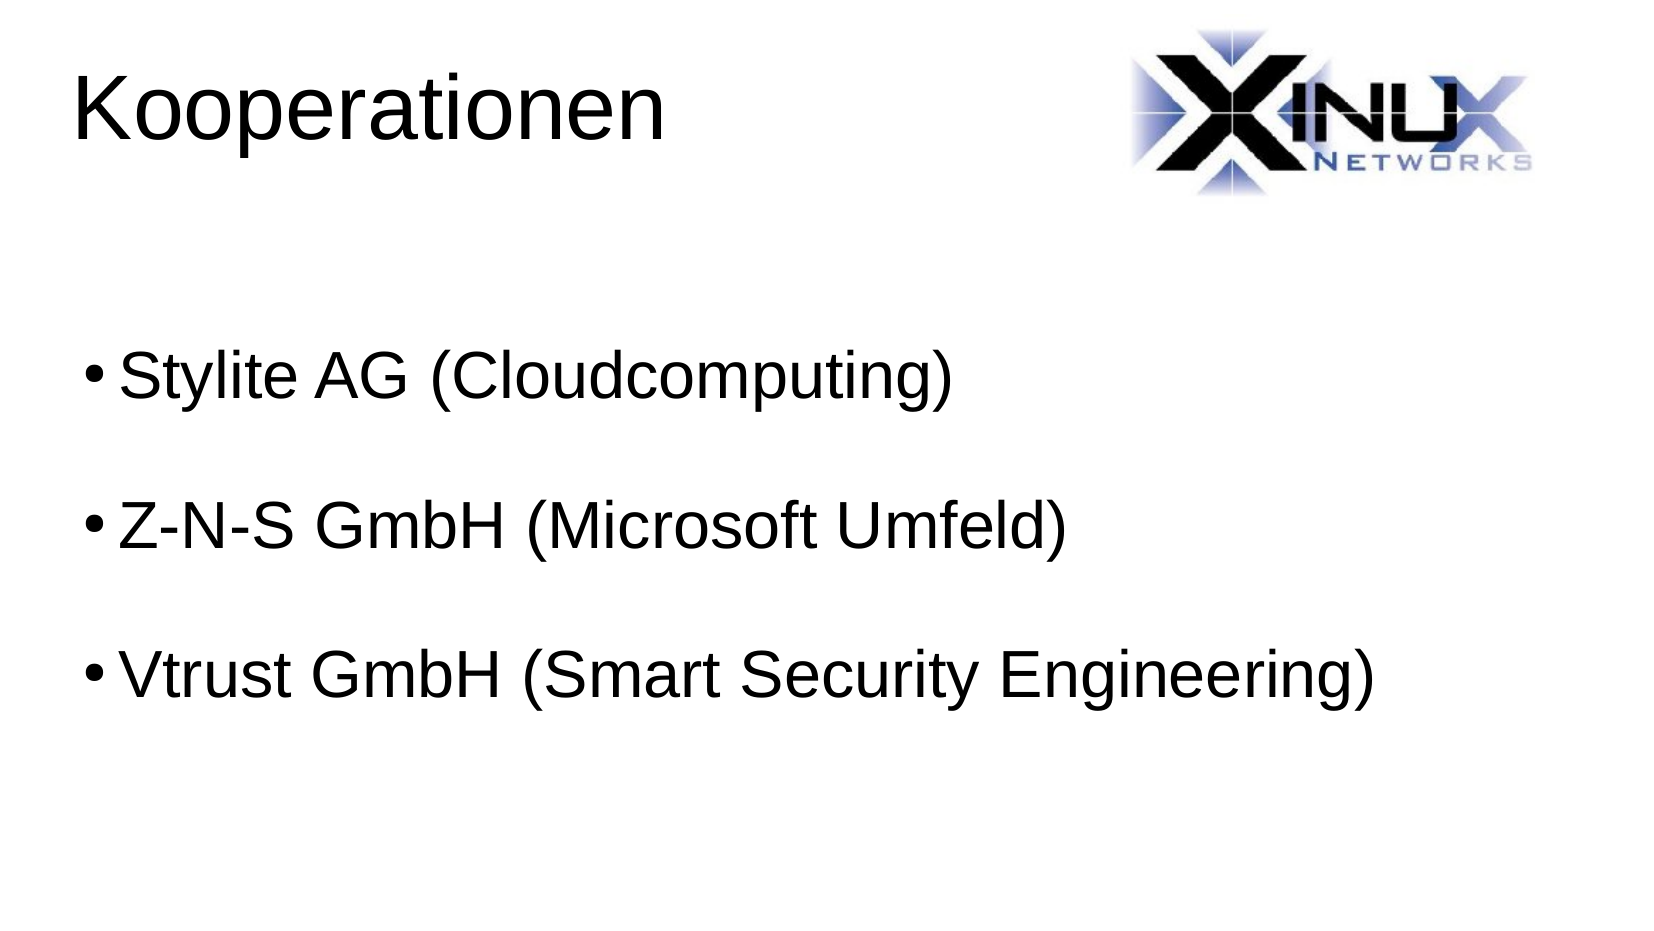

# Kooperationen
Stylite AG (Cloudcomputing)
Z-N-S GmbH (Microsoft Umfeld)
Vtrust GmbH (Smart Security Engineering)